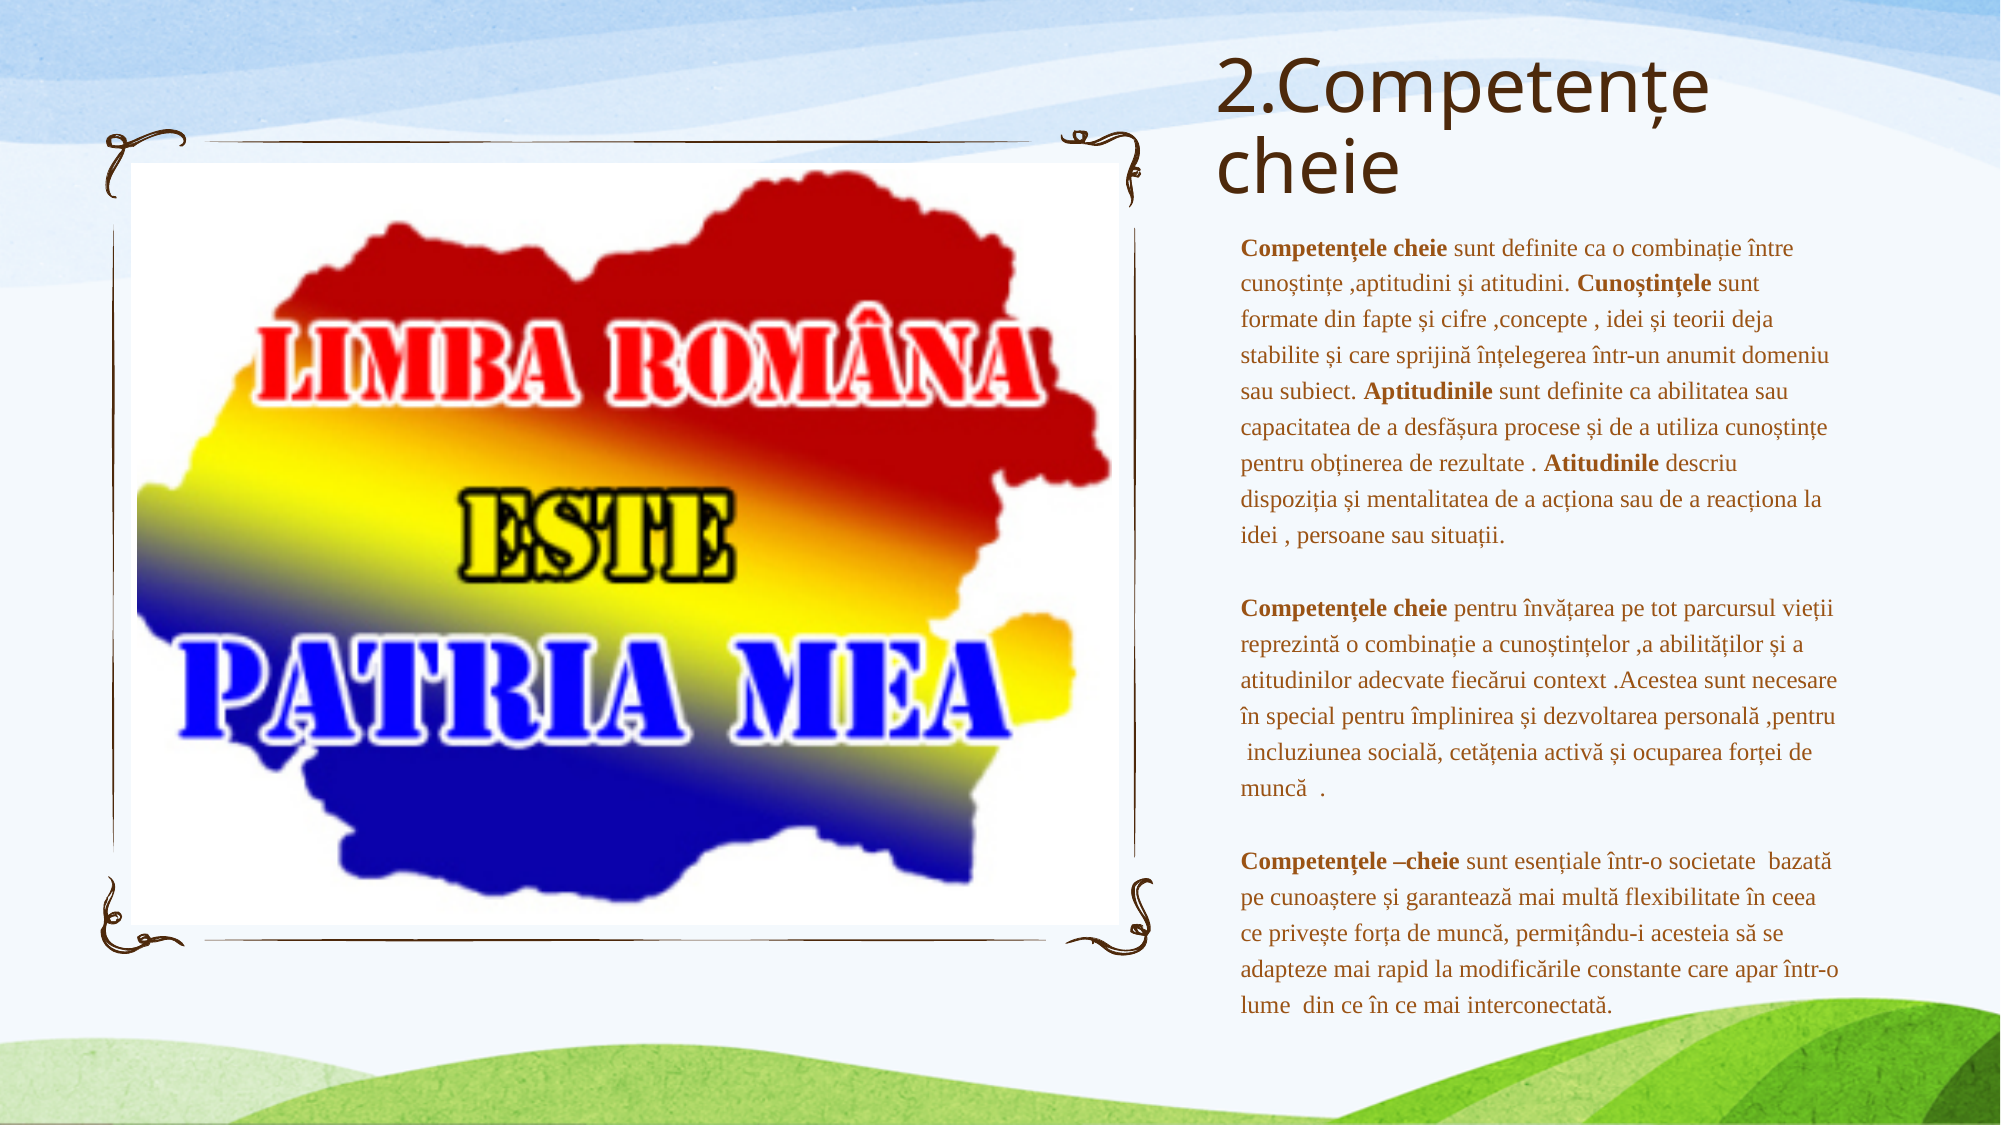

# 2.Competențe cheie
Competențele cheie sunt definite ca o combinație între cunoștințe ,aptitudini și atitudini. Cunoștințele sunt formate din fapte și cifre ,concepte , idei și teorii deja stabilite și care sprijină înțelegerea într-un anumit domeniu sau subiect. Aptitudinile sunt definite ca abilitatea sau capacitatea de a desfășura procese și de a utiliza cunoștințe pentru obținerea de rezultate . Atitudinile descriu dispoziția și mentalitatea de a acționa sau de a reacționa la idei , persoane sau situații.
Competențele cheie pentru învățarea pe tot parcursul vieții reprezintă o combinație a cunoștințelor ,a abilităților și a atitudinilor adecvate fiecărui context .Acestea sunt necesare în special pentru împlinirea și dezvoltarea personală ,pentru incluziunea socială, cetățenia activă și ocuparea forței de muncă .
Competențele –cheie sunt esențiale într-o societate bazată pe cunoaștere și garantează mai multă flexibilitate în ceea ce privește forța de muncă, permițându-i acesteia să se adapteze mai rapid la modificările constante care apar într-o lume din ce în ce mai interconectată.